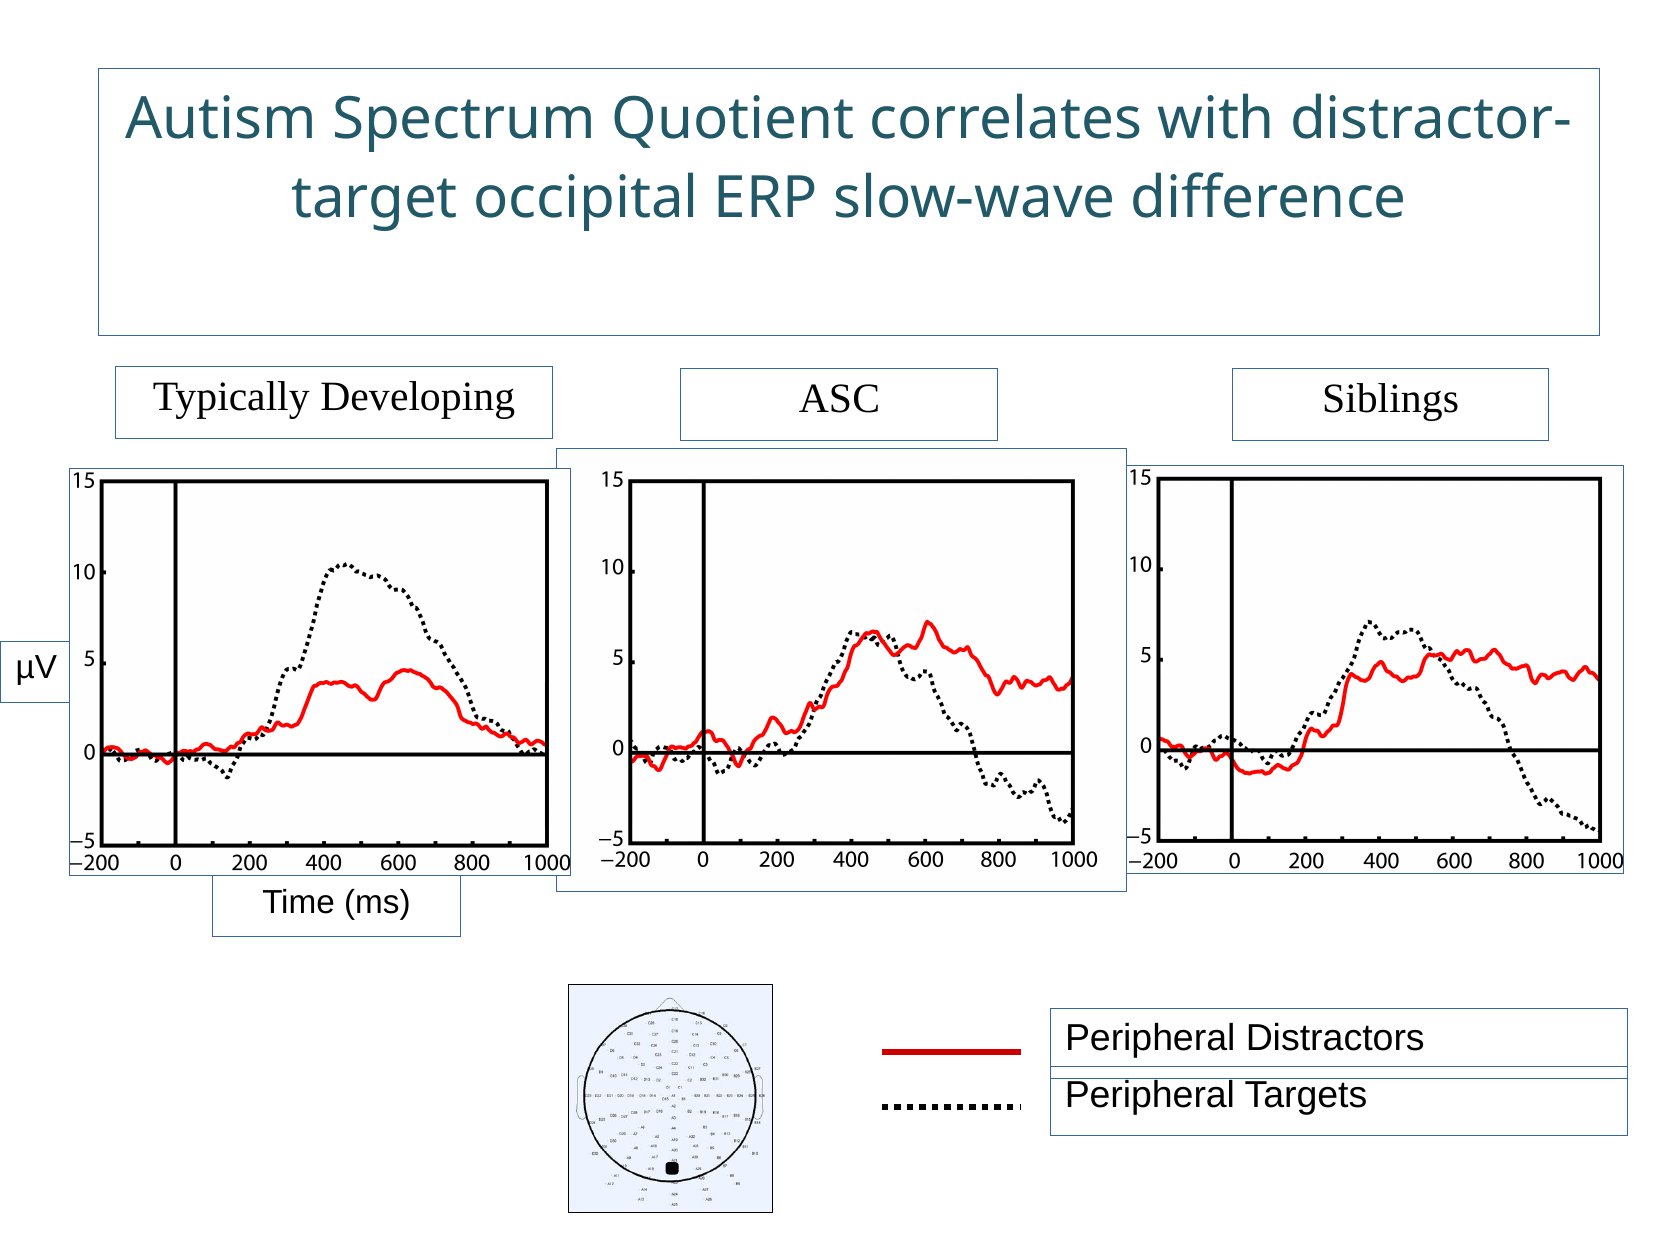

Autism Spectrum Quotient correlates with distractor-target occipital ERP slow-wave difference
Typically Developing
ASC
Siblings
Time (ms)
µV
Peripheral Distractors
Peripheral Targets